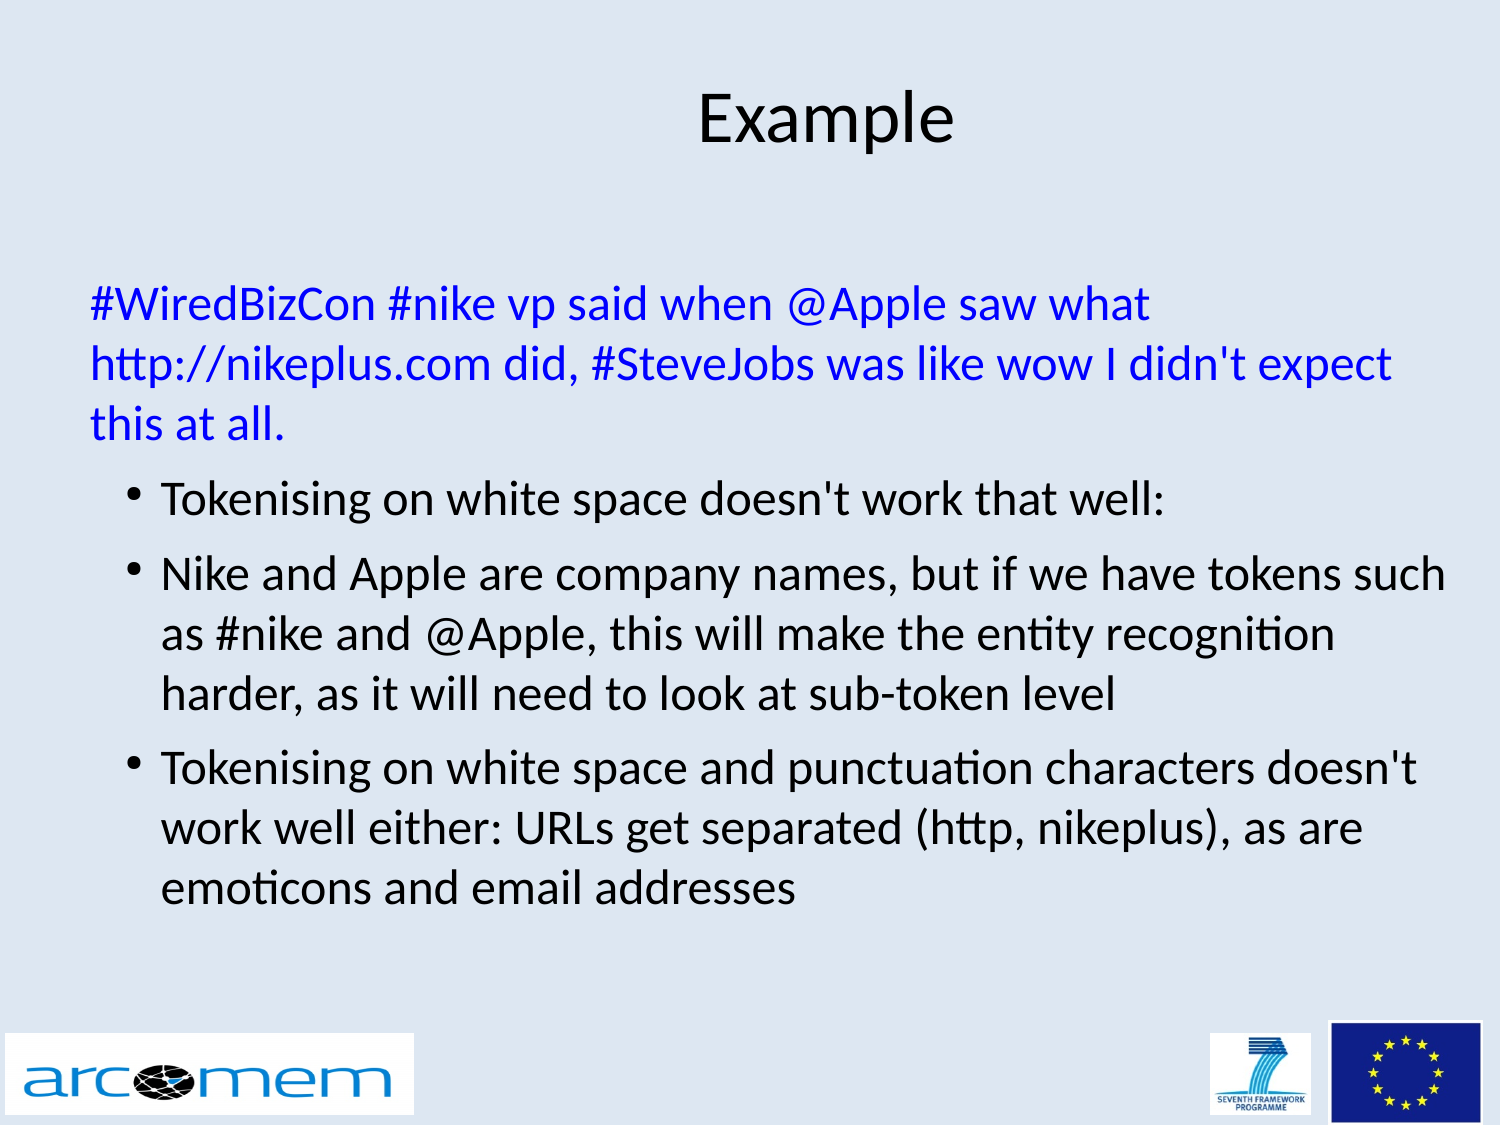

# Example
#WiredBizCon #nike vp said when @Apple saw what http://nikeplus.com did, #SteveJobs was like wow I didn't expect this at all.
Tokenising on white space doesn't work that well:
Nike and Apple are company names, but if we have tokens such as #nike and @Apple, this will make the entity recognition harder, as it will need to look at sub-token level
Tokenising on white space and punctuation characters doesn't work well either: URLs get separated (http, nikeplus), as are emoticons and email addresses